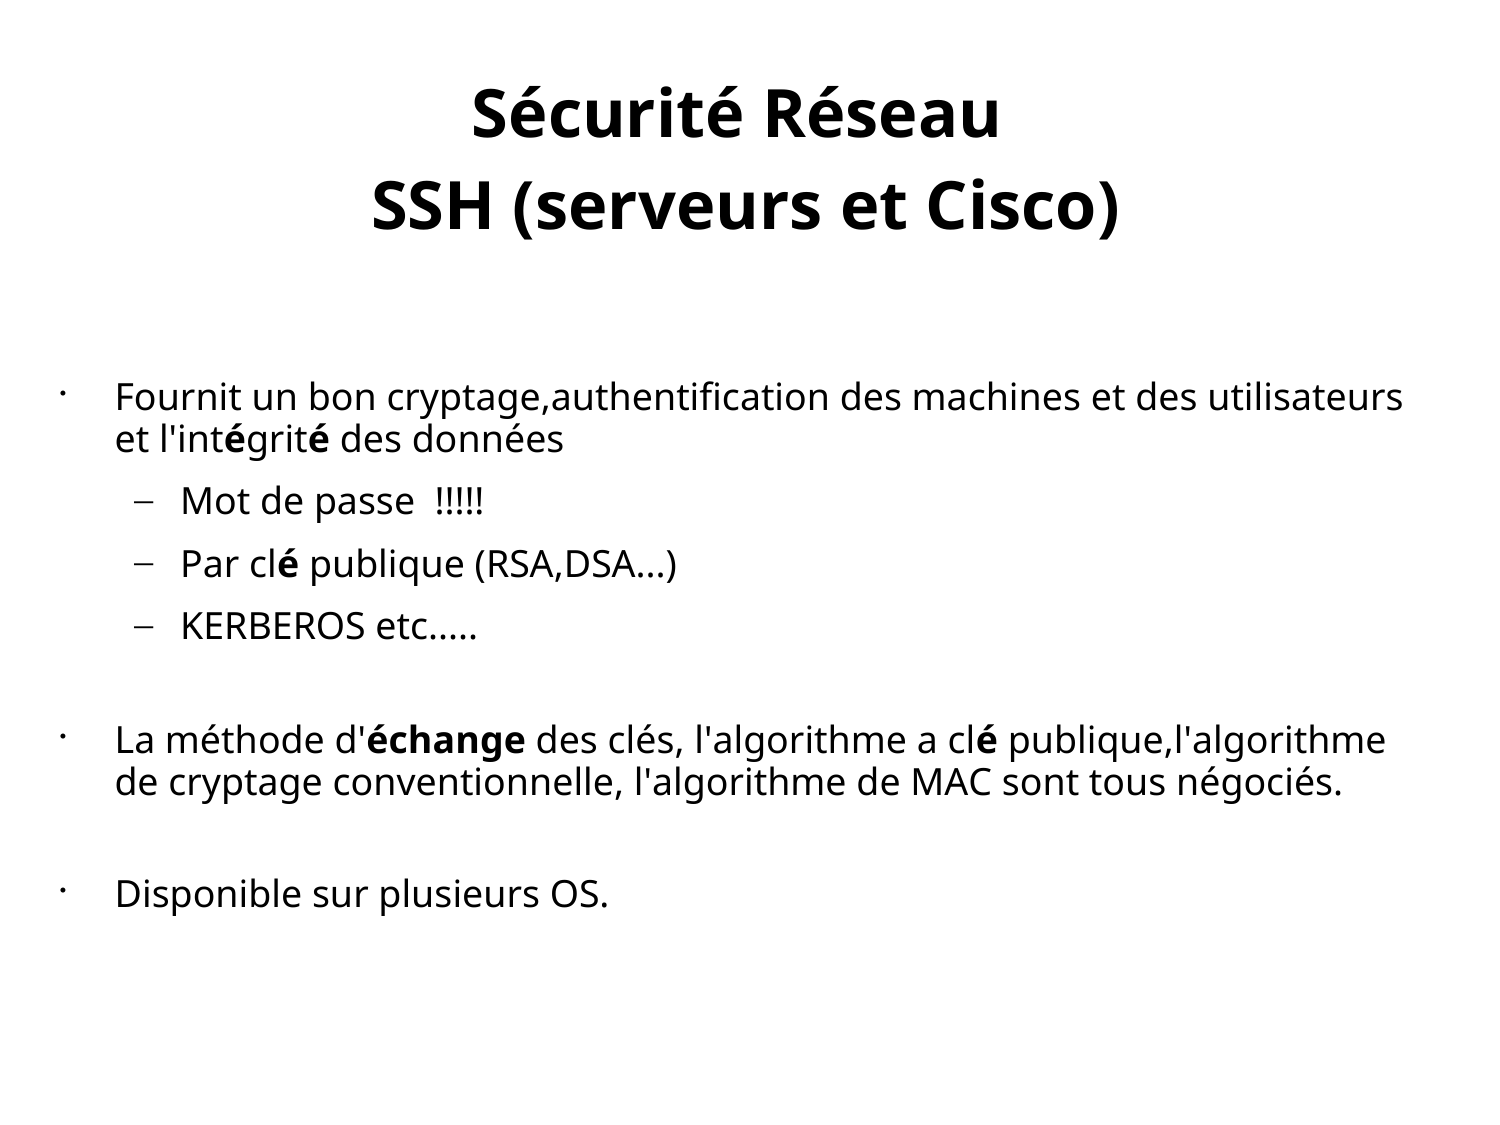

# Sécurité Réseau SSH (serveurs et Cisco)
Fournit un bon cryptage,authentification des machines et des utilisateurs et l'intégrité des données
Mot de passe !!!!!
Par clé publique (RSA,DSA...)
KERBEROS etc.....
La méthode d'échange des clés, l'algorithme a clé publique,l'algorithme de cryptage conventionnelle, l'algorithme de MAC sont tous négociés.
Disponible sur plusieurs OS.